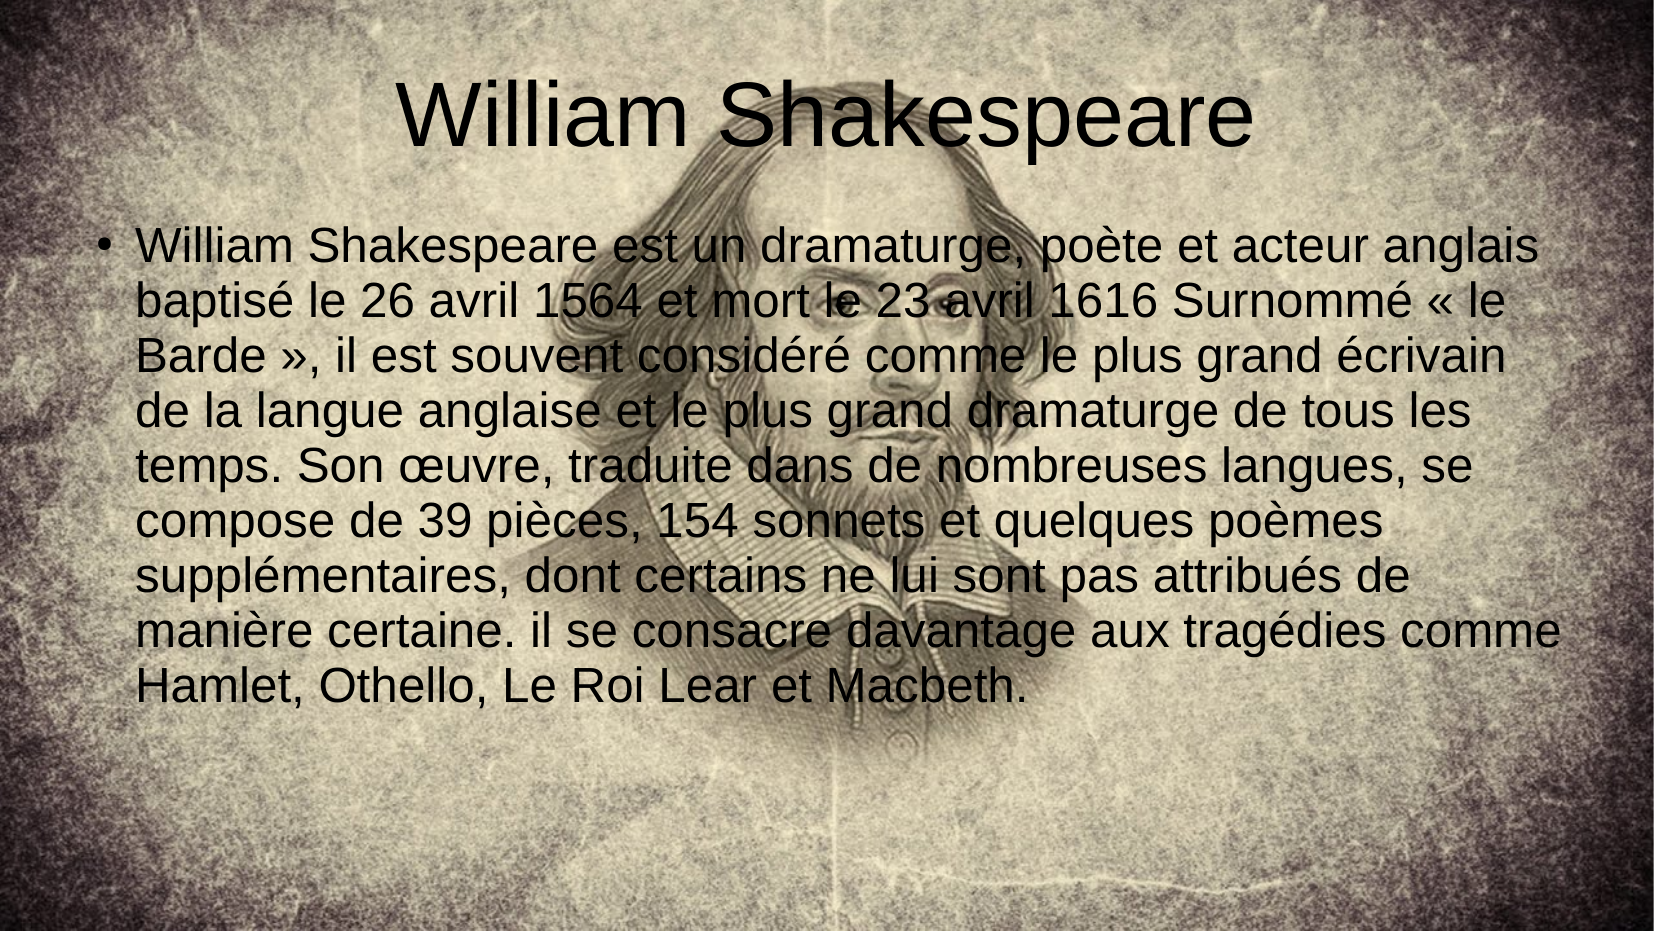

# William Shakespeare
William Shakespeare est un dramaturge, poète et acteur anglais baptisé le 26 avril 1564 et mort le 23 avril 1616 Surnommé « le Barde », il est souvent considéré comme le plus grand écrivain de la langue anglaise et le plus grand dramaturge de tous les temps. Son œuvre, traduite dans de nombreuses langues, se compose de 39 pièces, 154 sonnets et quelques poèmes supplémentaires, dont certains ne lui sont pas attribués de manière certaine. il se consacre davantage aux tragédies comme Hamlet, Othello, Le Roi Lear et Macbeth.